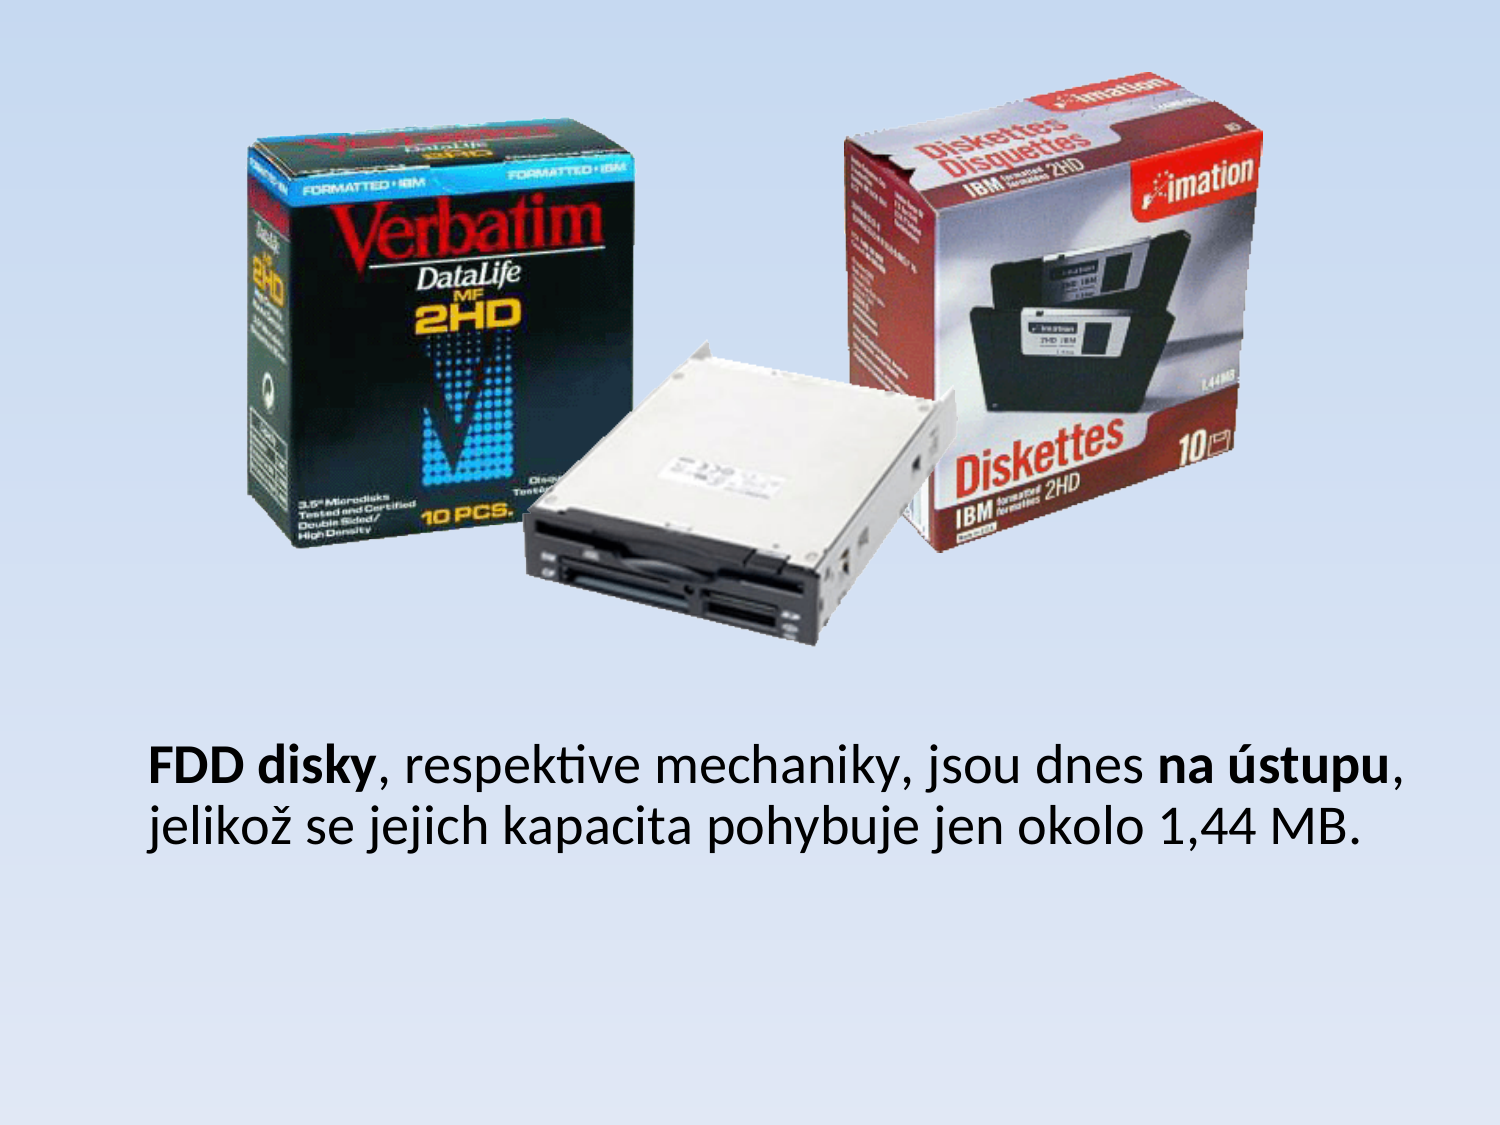

# FDD disky, respektive mechaniky, jsou dnes na ústupu, jelikož se jejich kapacita pohybuje jen okolo 1,44 MB.